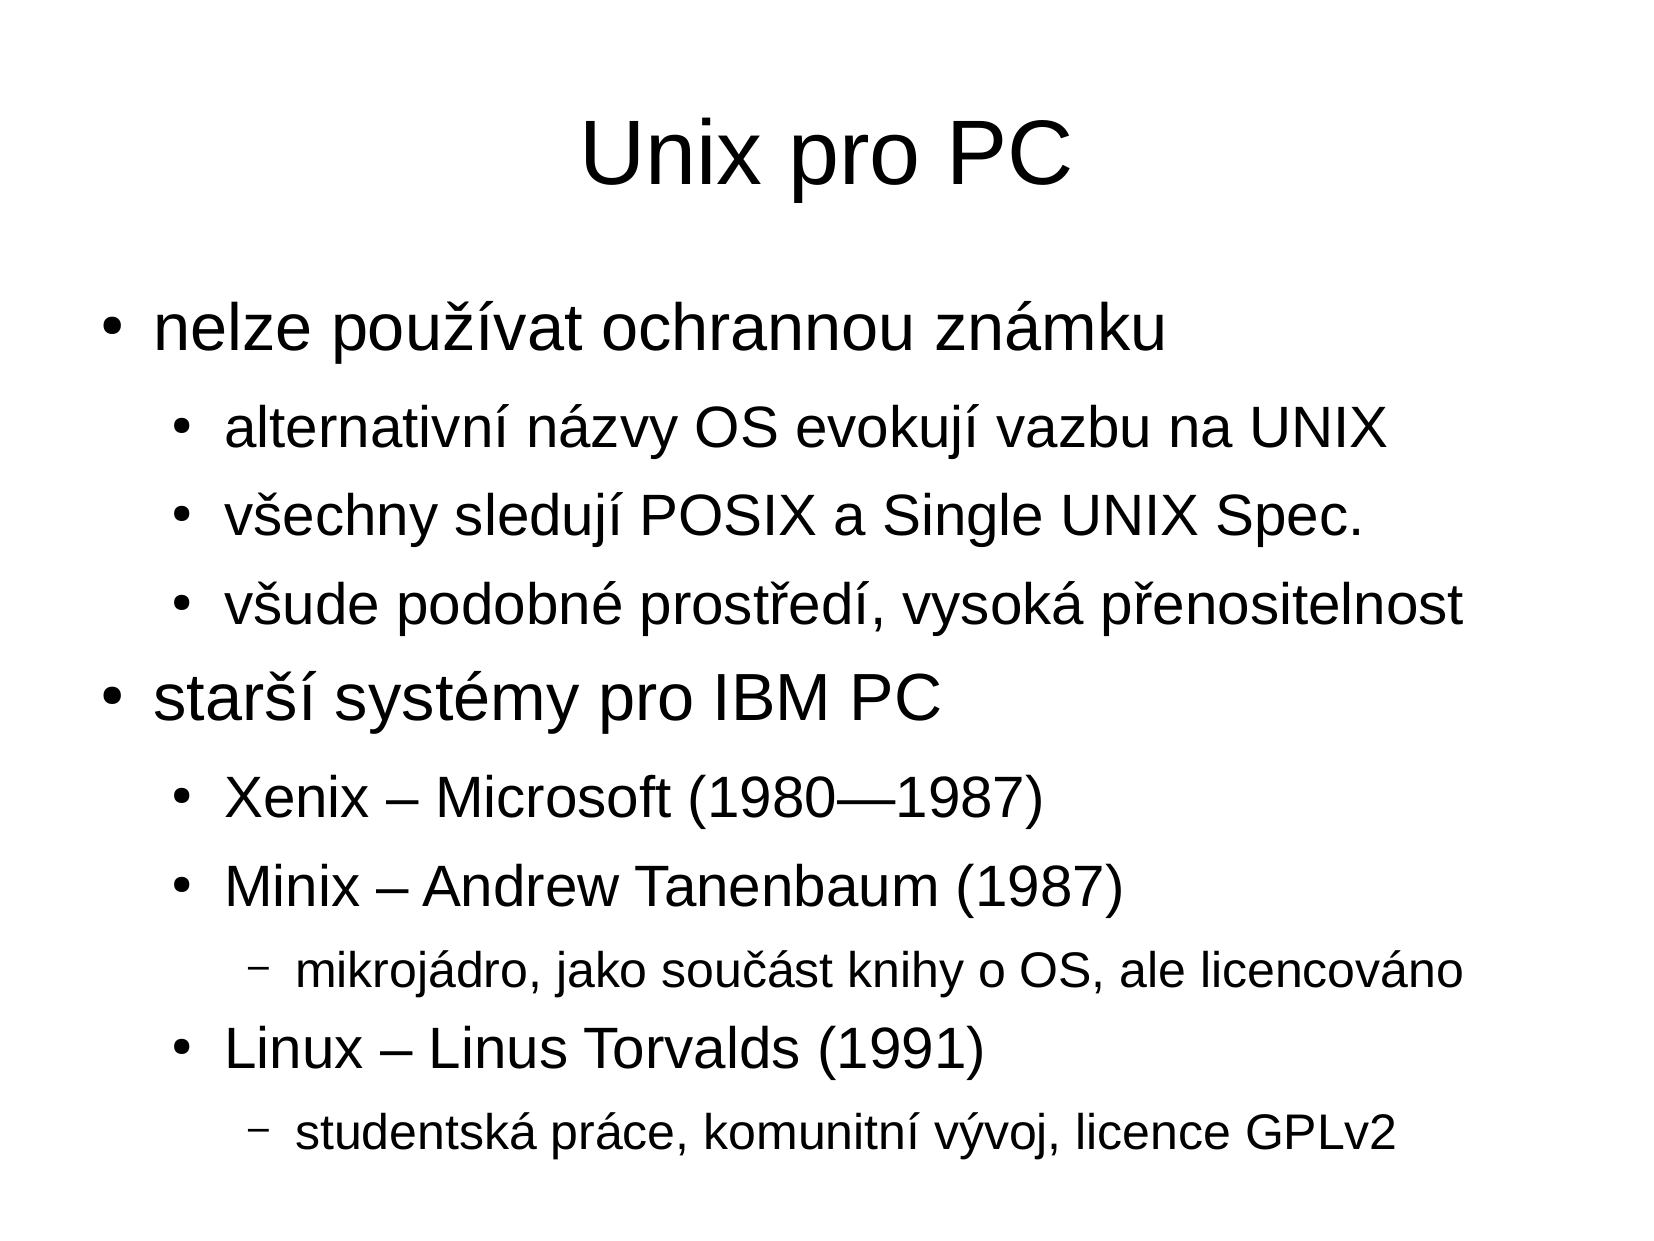

# Unix pro PC
nelze používat ochrannou známku
alternativní názvy OS evokují vazbu na UNIX
všechny sledují POSIX a Single UNIX Spec.
všude podobné prostředí, vysoká přenositelnost
starší systémy pro IBM PC
Xenix – Microsoft (1980—1987)
Minix – Andrew Tanenbaum (1987)
mikrojádro, jako součást knihy o OS, ale licencováno
Linux – Linus Torvalds (1991)
studentská práce, komunitní vývoj, licence GPLv2